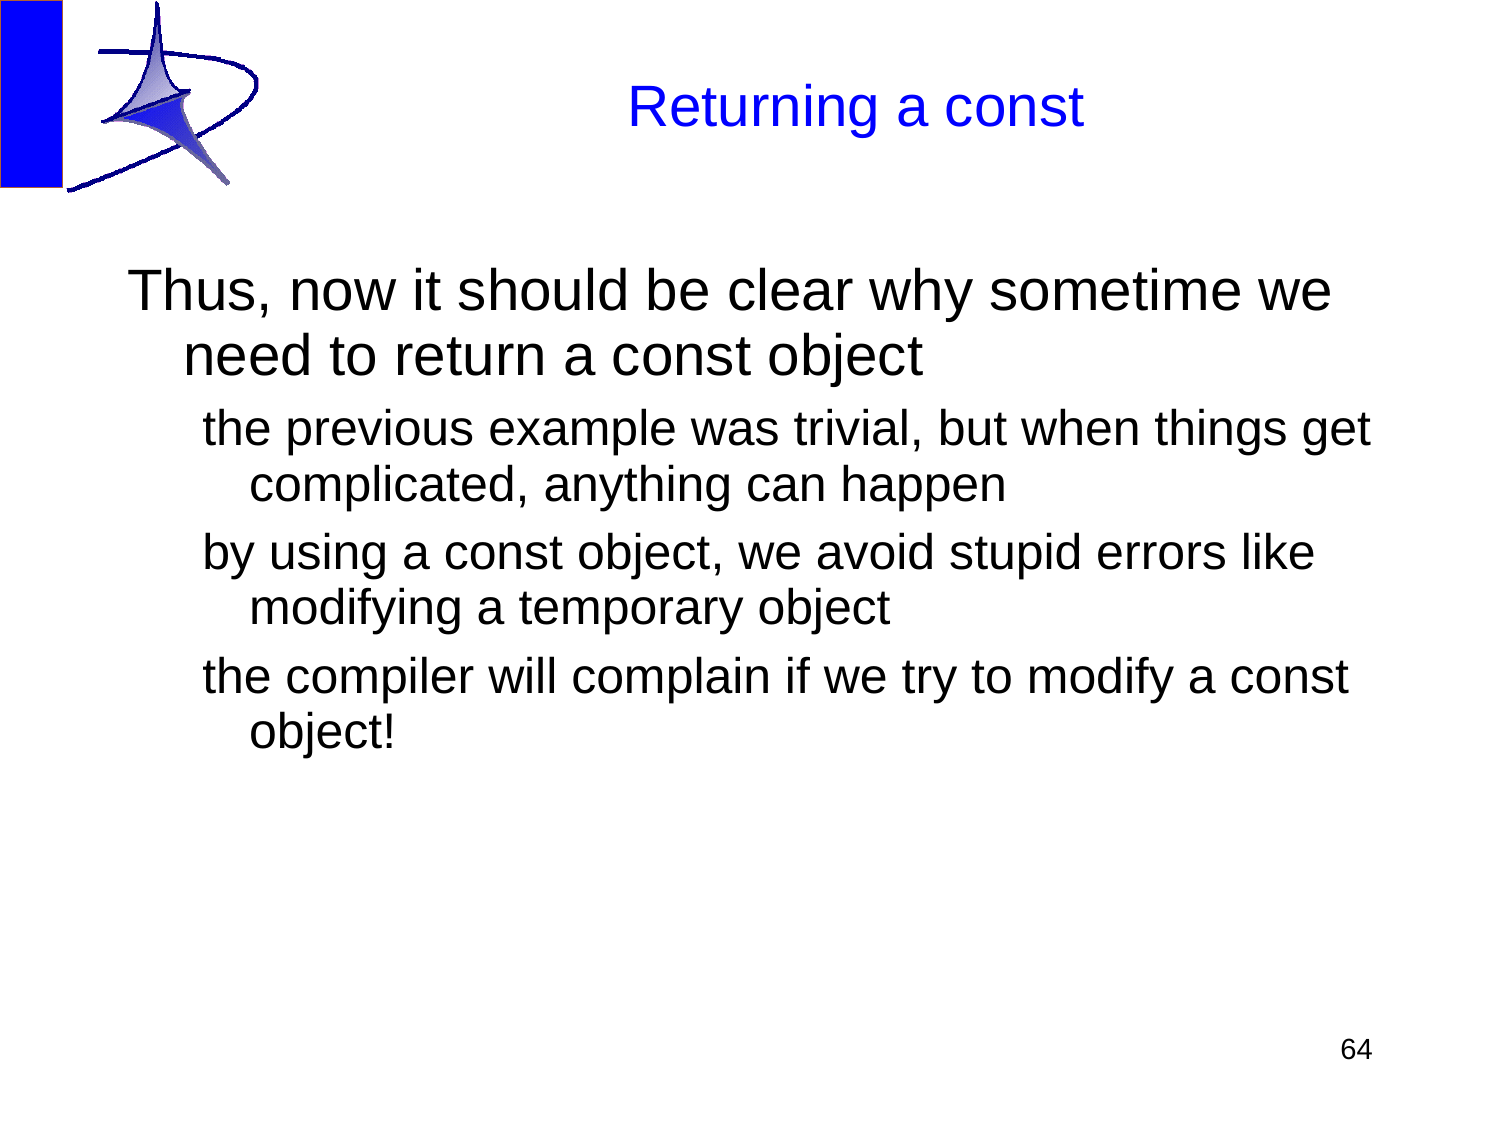

# Returning a const
Thus, now it should be clear why sometime we need to return a const object
the previous example was trivial, but when things get complicated, anything can happen
by using a const object, we avoid stupid errors like modifying a temporary object
the compiler will complain if we try to modify a const object!
64